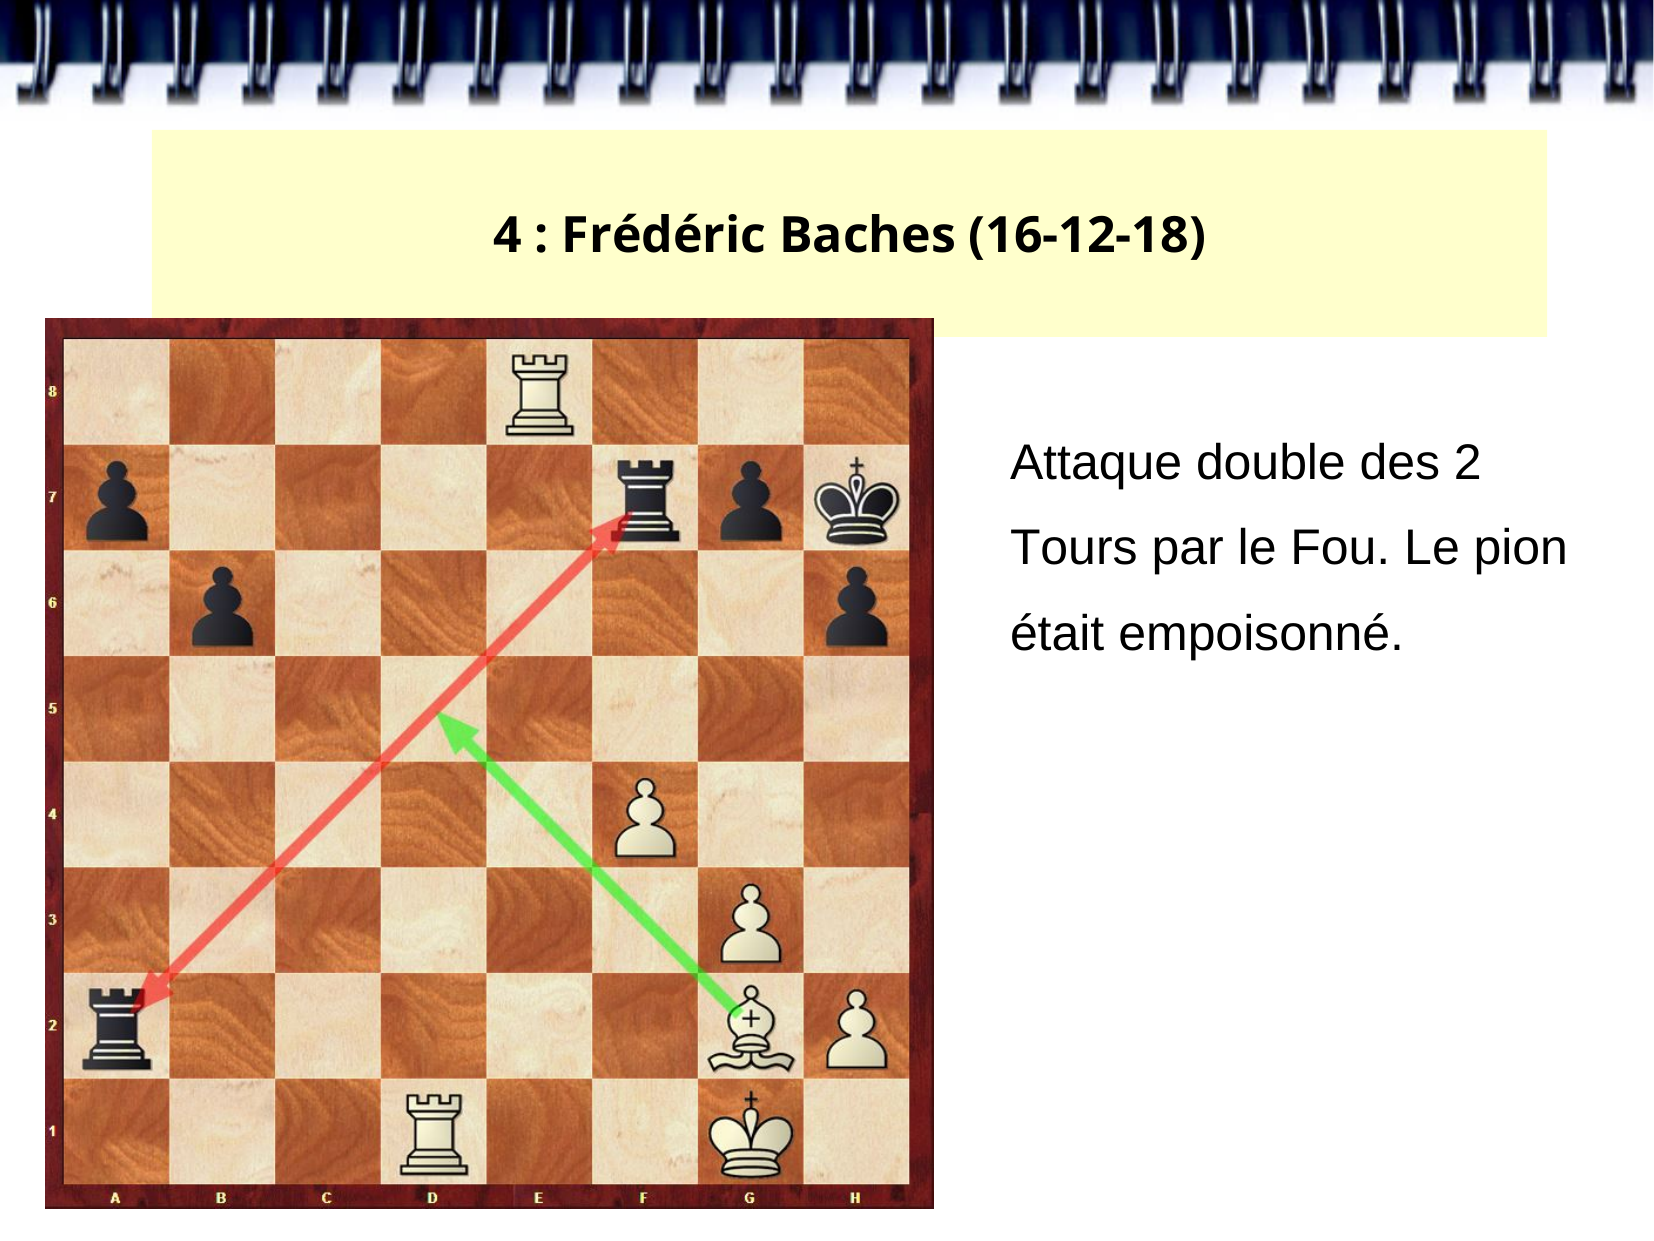

# 4 : Frédéric Baches (16-12-18)
Attaque double des 2
Tours par le Fou. Le pion
était empoisonné.